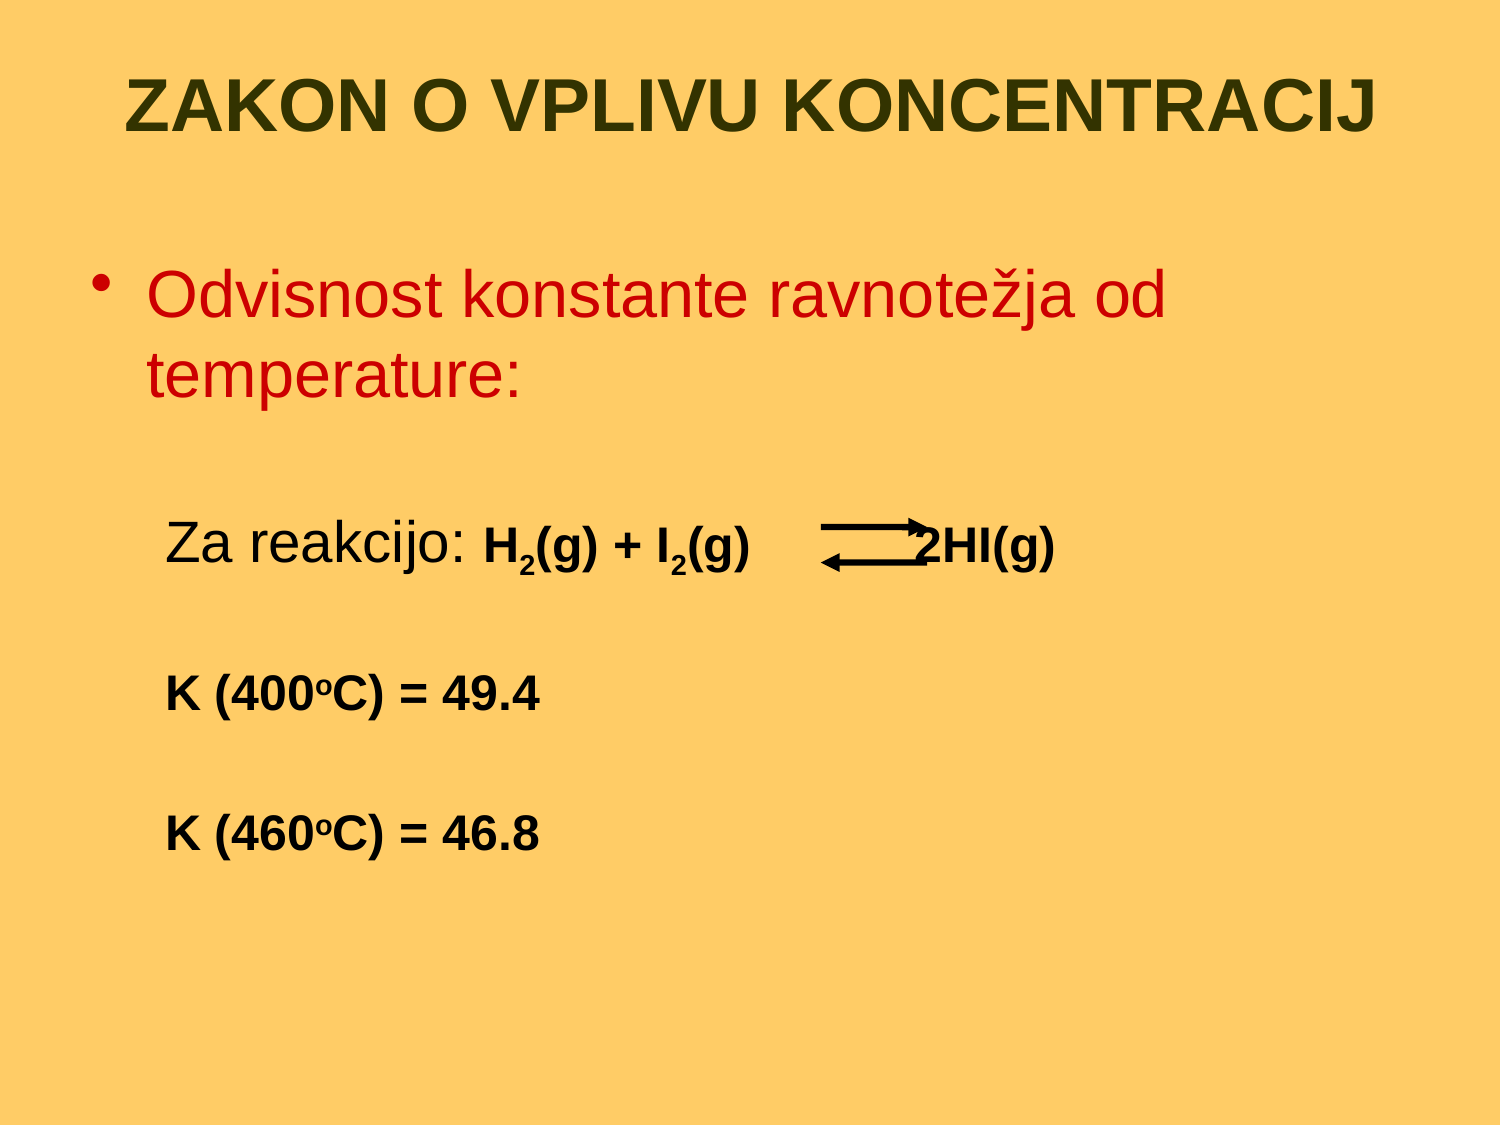

# ZAKON O VPLIVU KONCENTRACIJ
Odvisnost konstante ravnotežja od temperature:
Za reakcijo: H2(g) + I2(g)		 2HI(g)
K (400oC) = 49.4
K (460oC) = 46.8